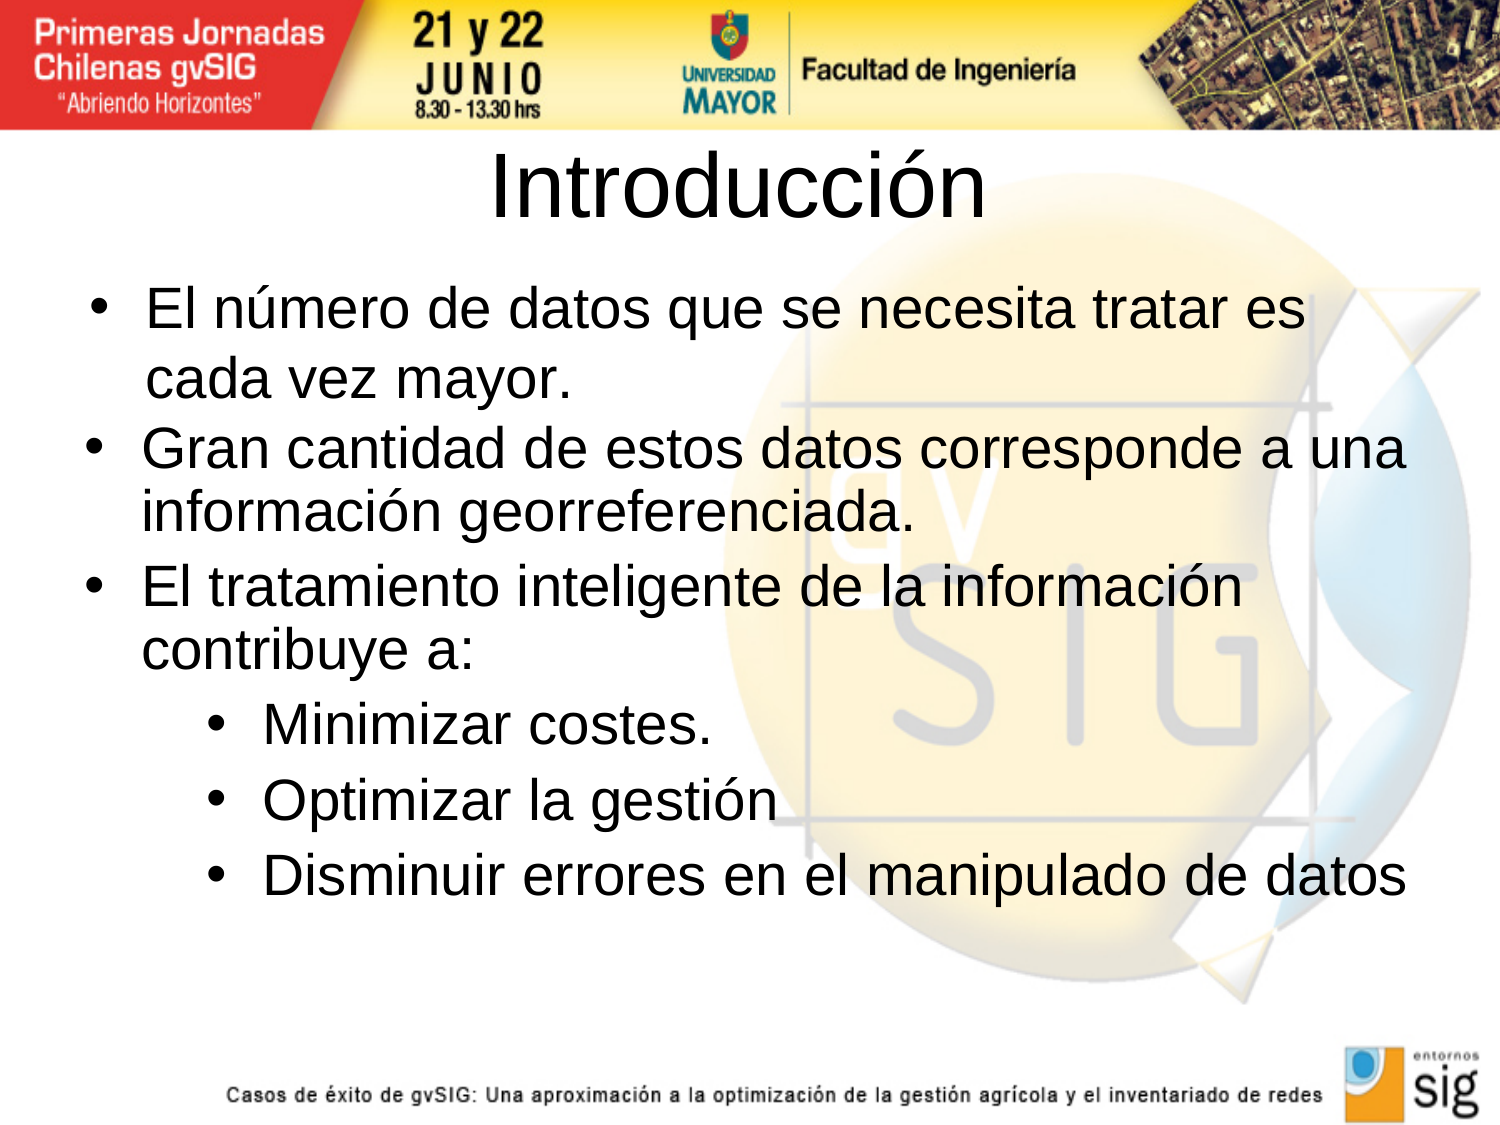

# Introducción
El número de datos que se necesita tratar es cada vez mayor.
Gran cantidad de estos datos corresponde a una información georreferenciada.
El tratamiento inteligente de la información contribuye a:
Minimizar costes.
Optimizar la gestión
Disminuir errores en el manipulado de datos